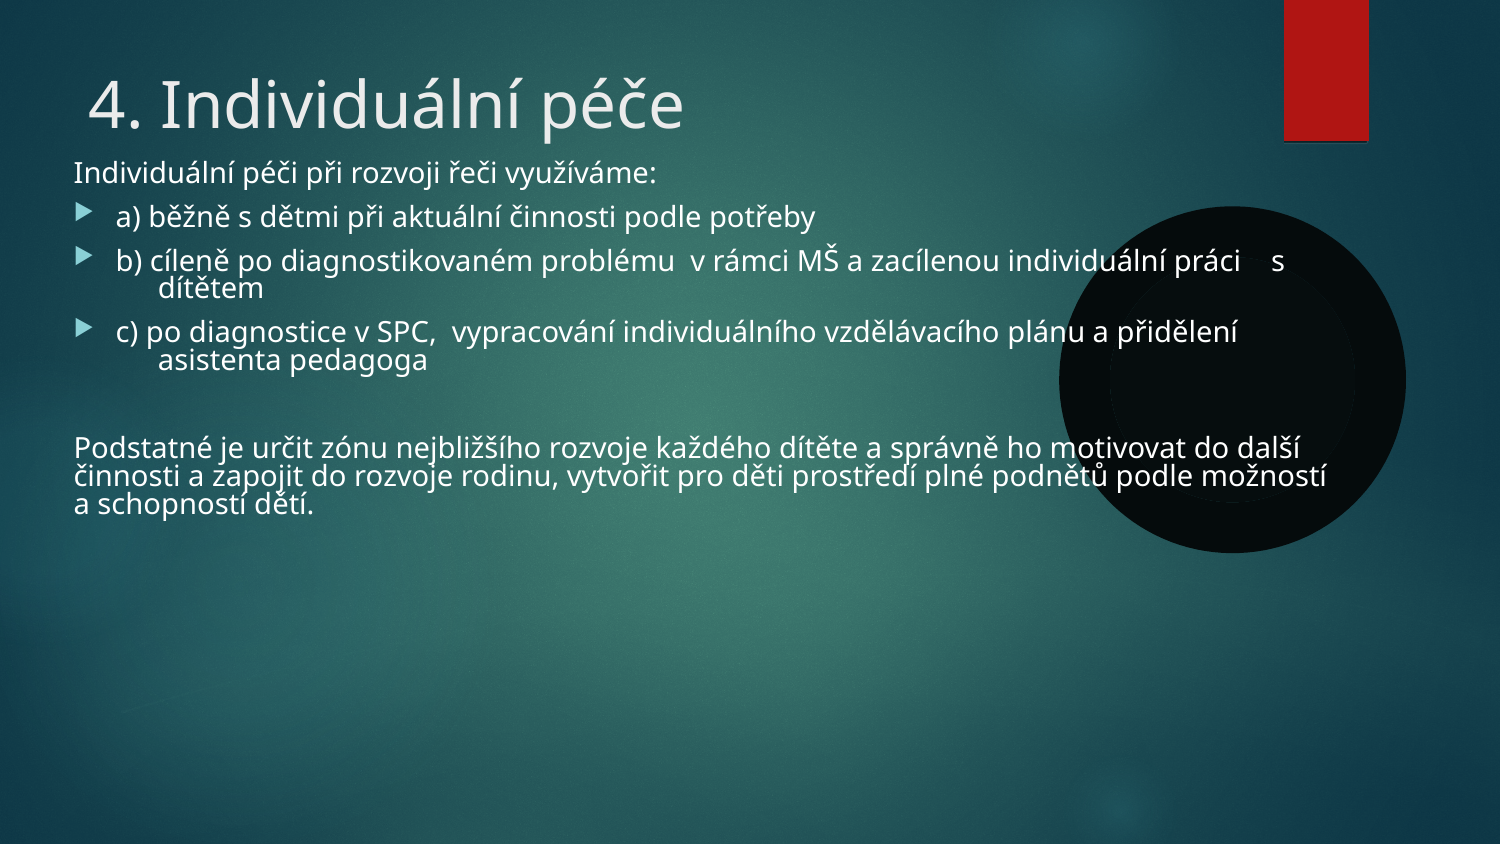

# 4. Individuální péče
Individuální péči při rozvoji řeči využíváme:
a) běžně s dětmi při aktuální činnosti podle potřeby
b) cíleně po diagnostikovaném problému v rámci MŠ a zacílenou individuální práci s dítětem
c) po diagnostice v SPC, vypracování individuálního vzdělávacího plánu a přidělení asistenta pedagoga
Podstatné je určit zónu nejbližšího rozvoje každého dítěte a správně ho motivovat do další činnosti a zapojit do rozvoje rodinu, vytvořit pro děti prostředí plné podnětů podle možností a schopností dětí.